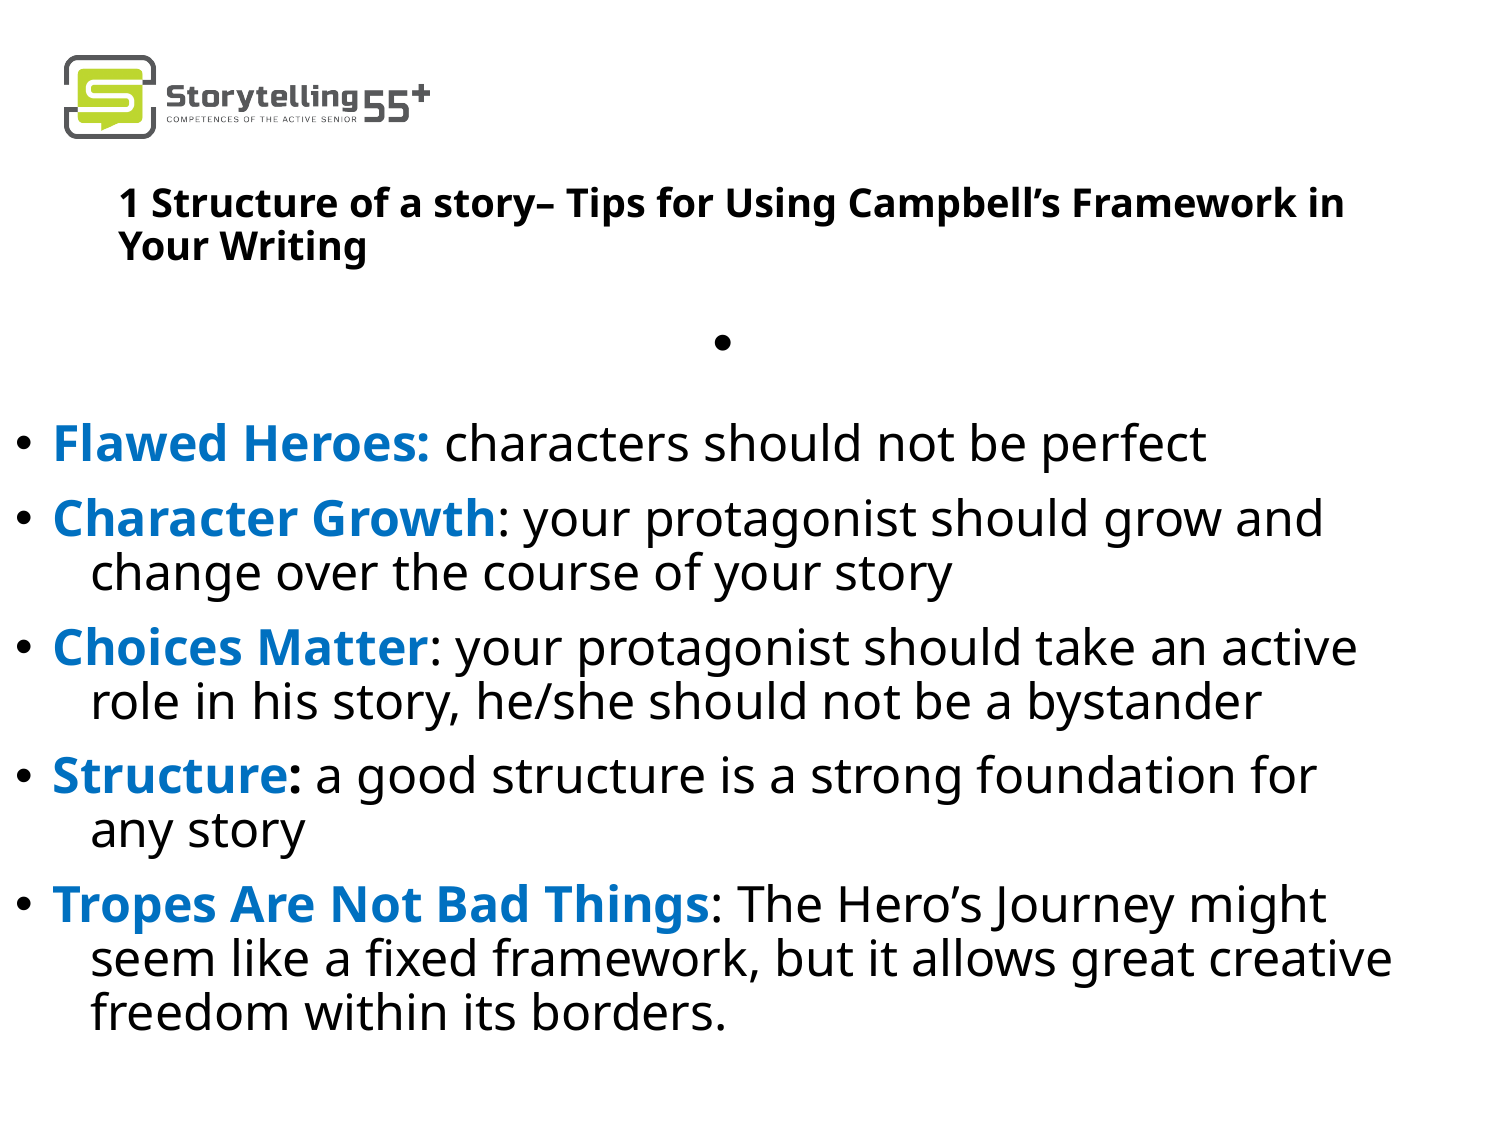

# 1 Structure of a story– Tips for Using Campbell’s Framework in Your Writing
Flawed Heroes: characters should not be perfect
Character Growth: your protagonist should grow and change over the course of your story
Choices Matter: your protagonist should take an active role in his story, he/she should not be a bystander
Structure: a good structure is a strong foundation for any story
Tropes Are Not Bad Things: The Hero’s Journey might seem like a fixed framework, but it allows great creative freedom within its borders.